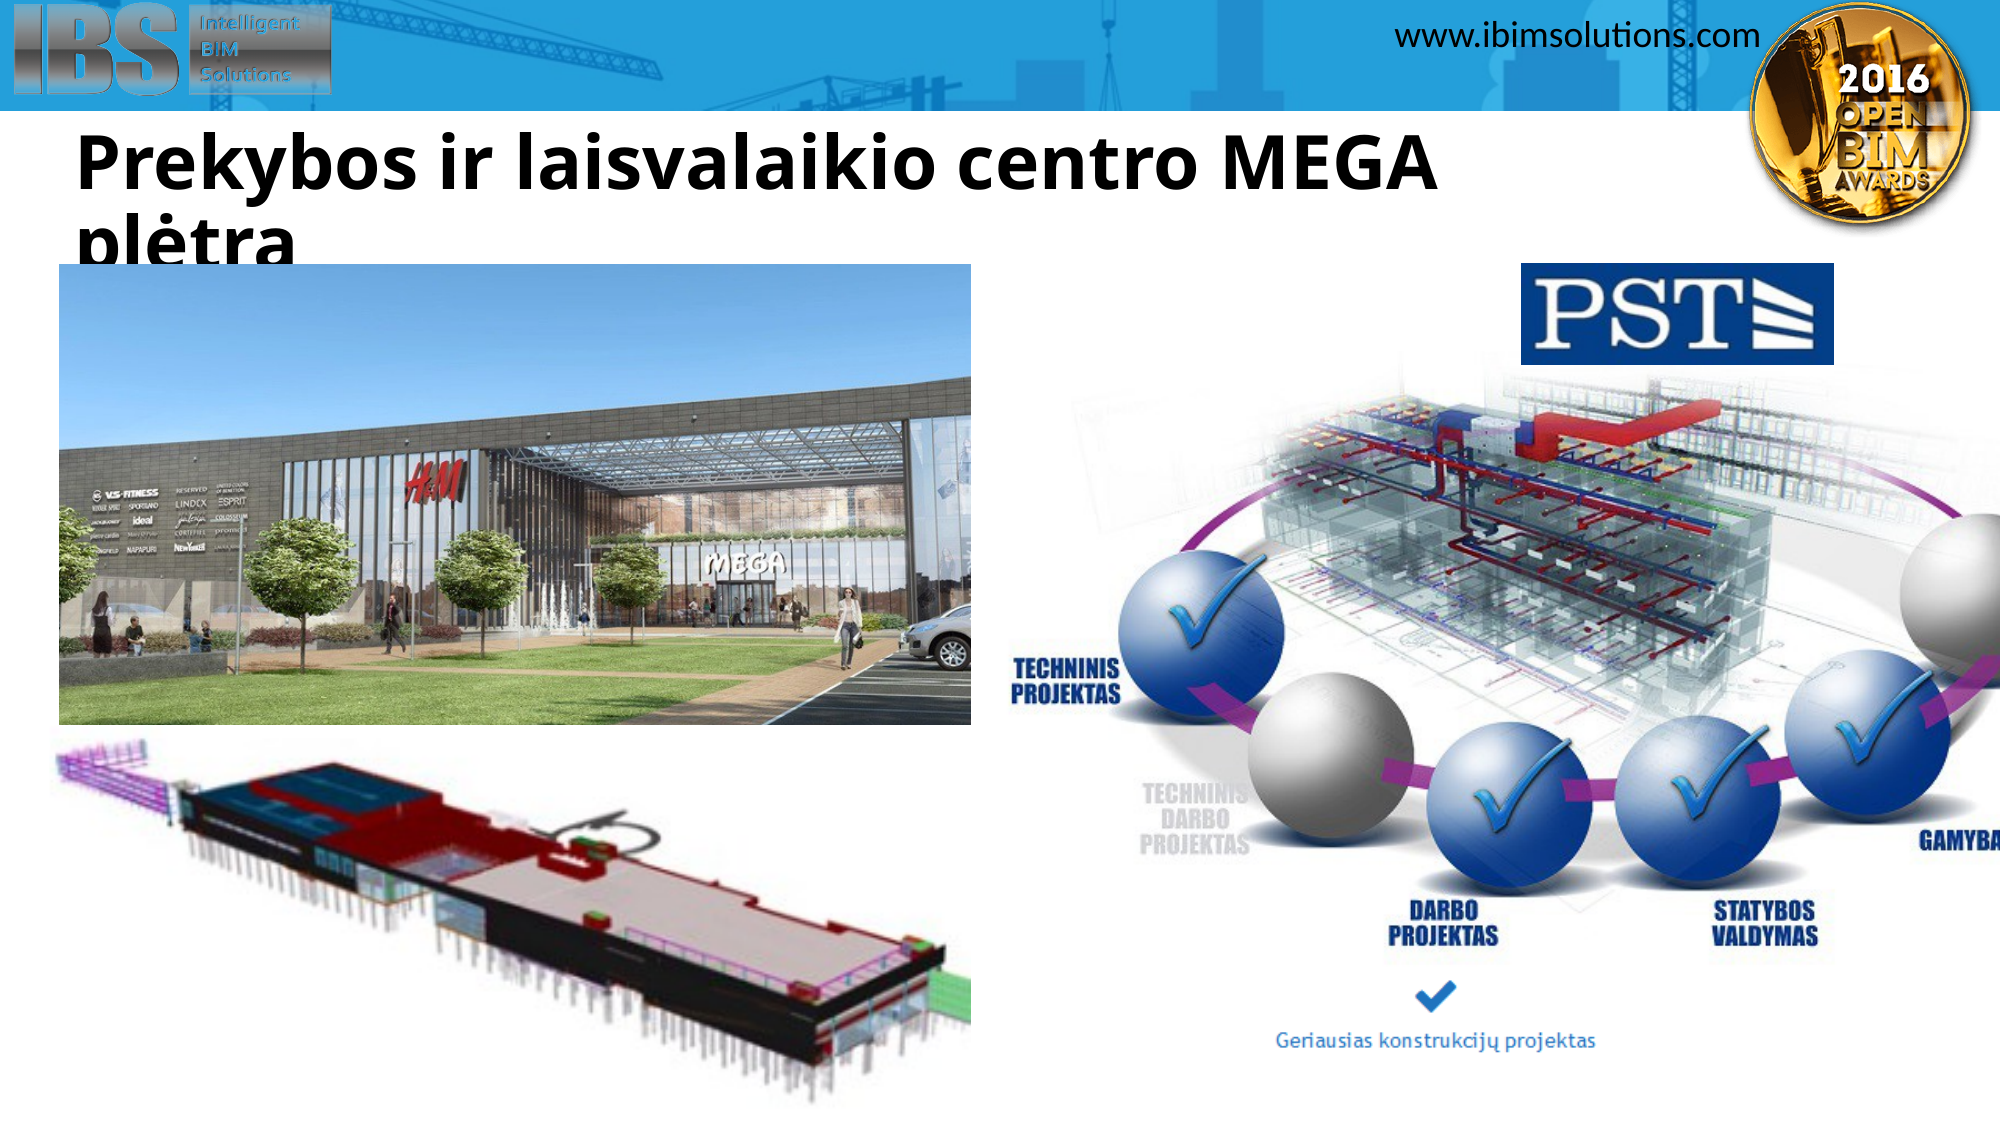

www.ibimsolutions.com
# Prekybos ir laisvalaikio centro MEGA plėtra